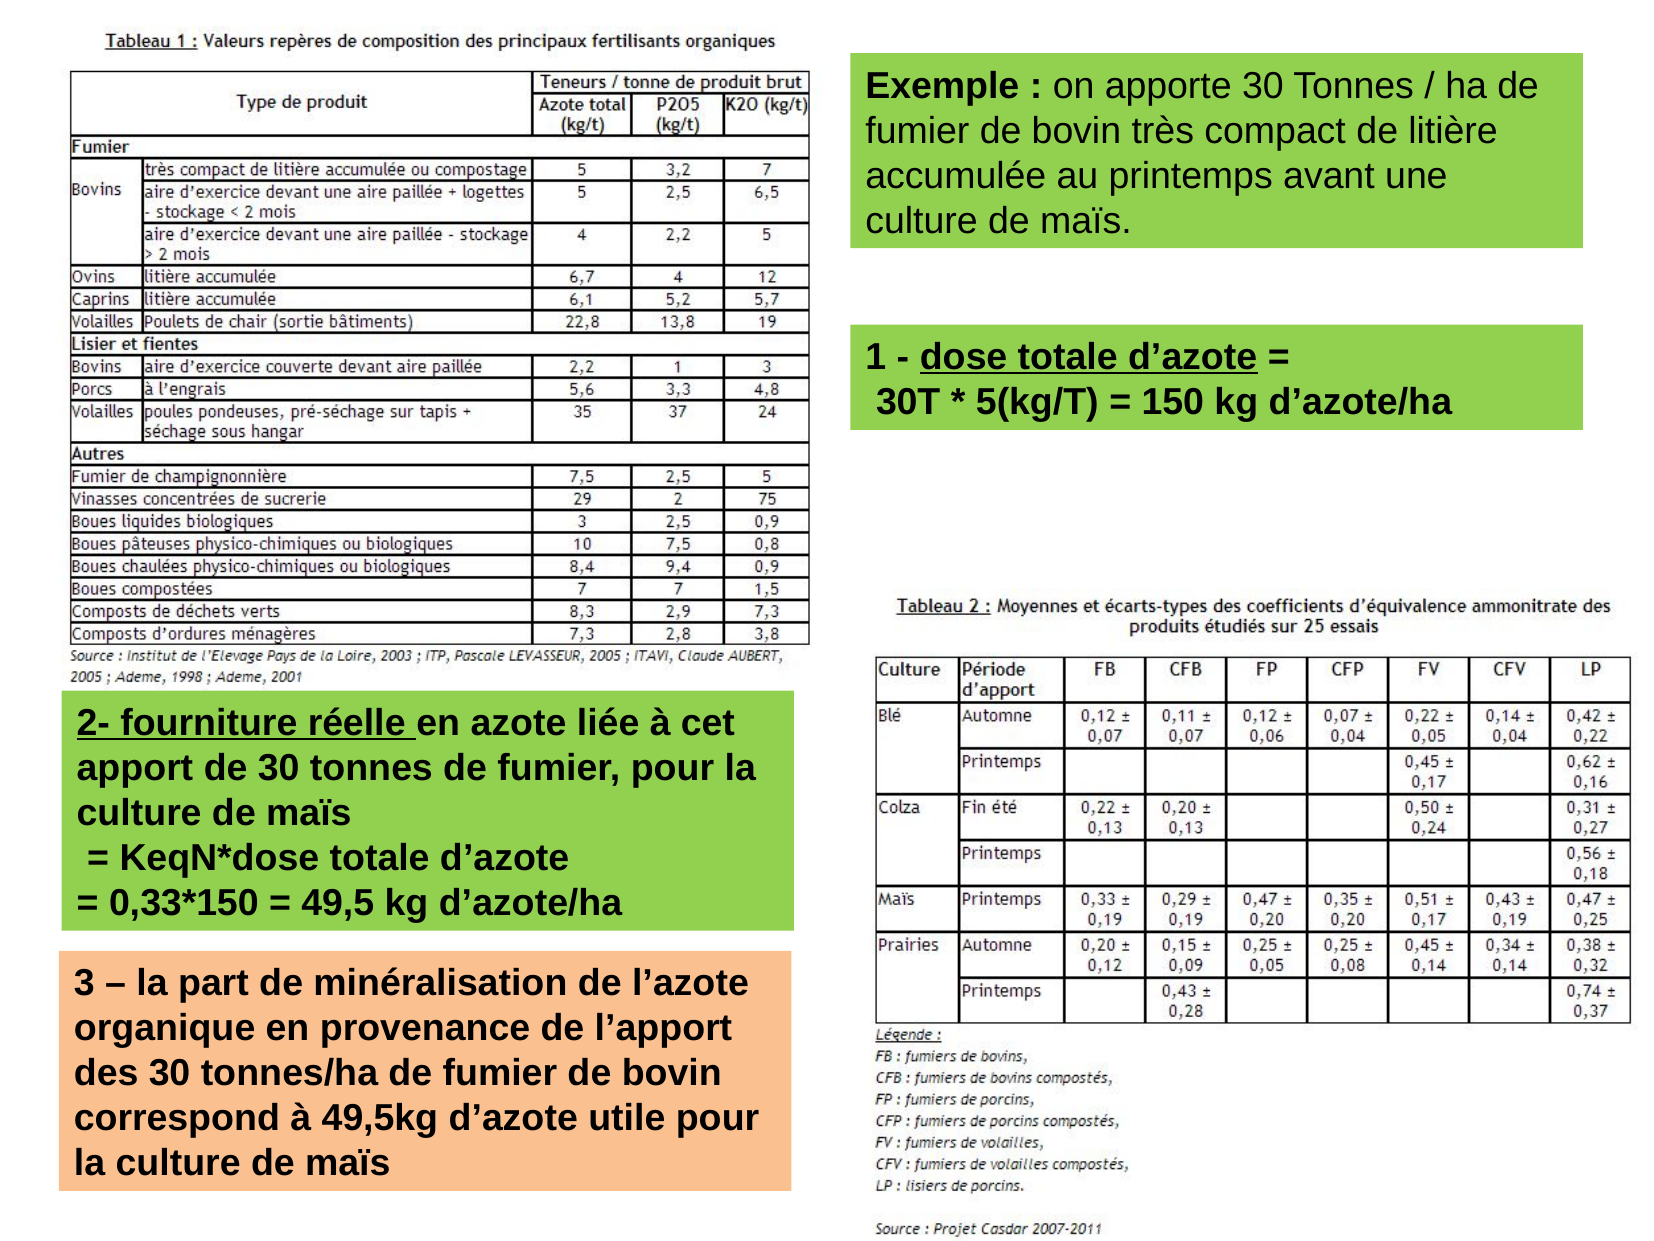

Exemple : on apporte 30 Tonnes / ha de fumier de bovin très compact de litière accumulée au printemps avant une culture de maïs.
1 - dose totale d’azote =
 30T * 5(kg/T) = 150 kg d’azote/ha
2- fourniture réelle en azote liée à cet apport de 30 tonnes de fumier, pour la culture de maïs
 = KeqN*dose totale d’azote
= 0,33*150 = 49,5 kg d’azote/ha
3 – la part de minéralisation de l’azote organique en provenance de l’apport des 30 tonnes/ha de fumier de bovin correspond à 49,5kg d’azote utile pour la culture de maïs